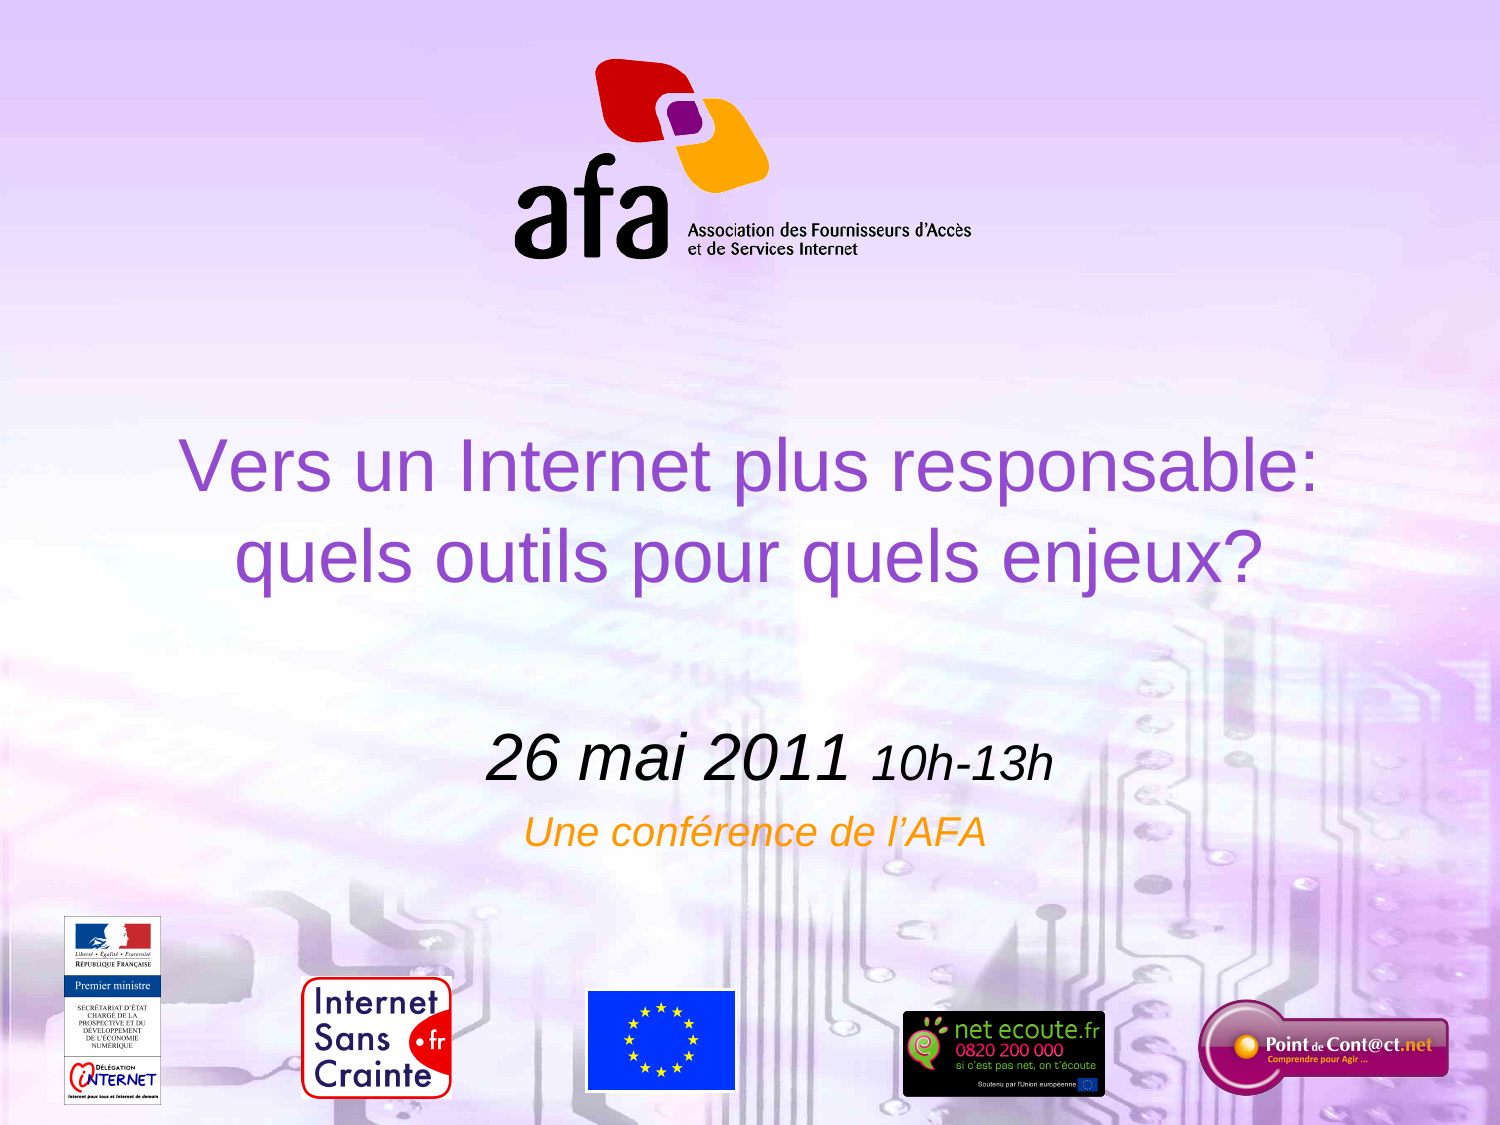

# Vers un Internet plus responsable: quels outils pour quels enjeux?
26 mai 2011 10h-13h
Une conférence de l’AFA
1